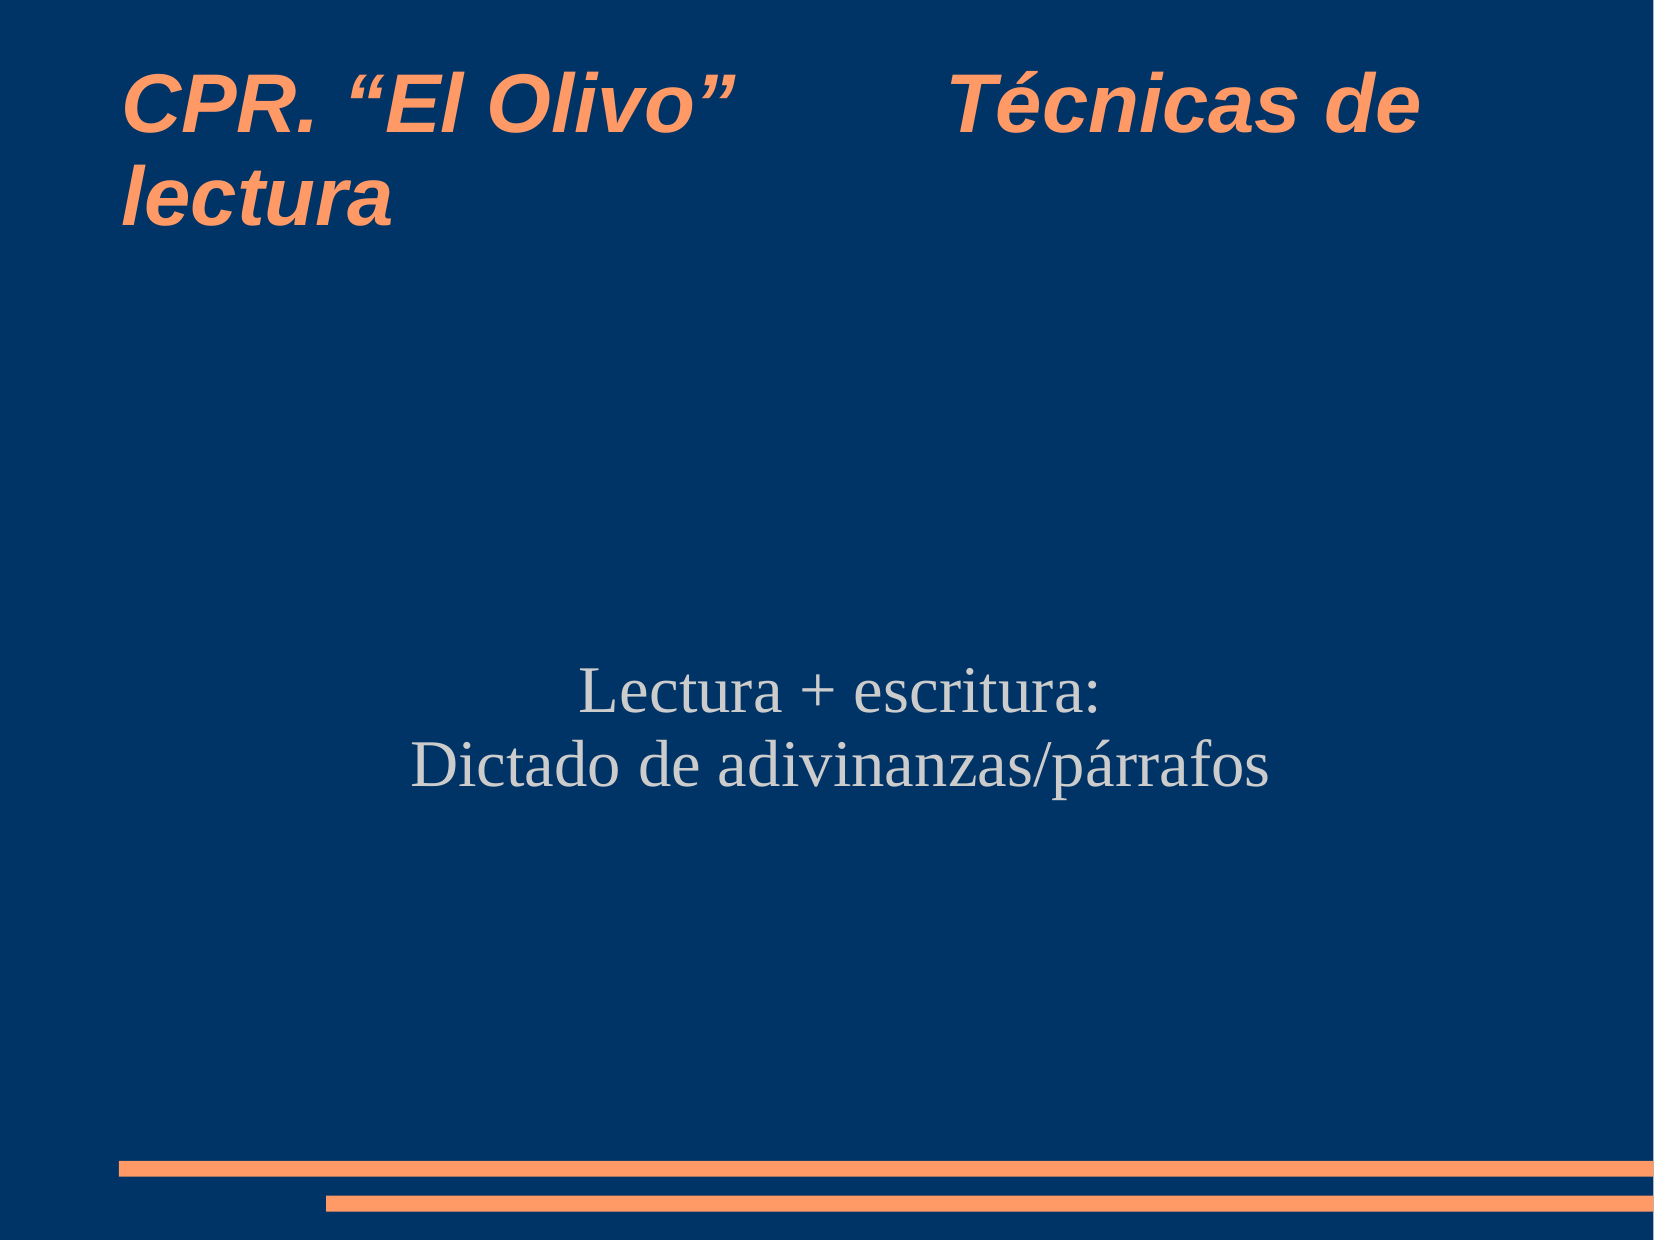

# CPR. “El Olivo” Técnicas de lectura
Lectura + escritura:
Dictado de adivinanzas/párrafos